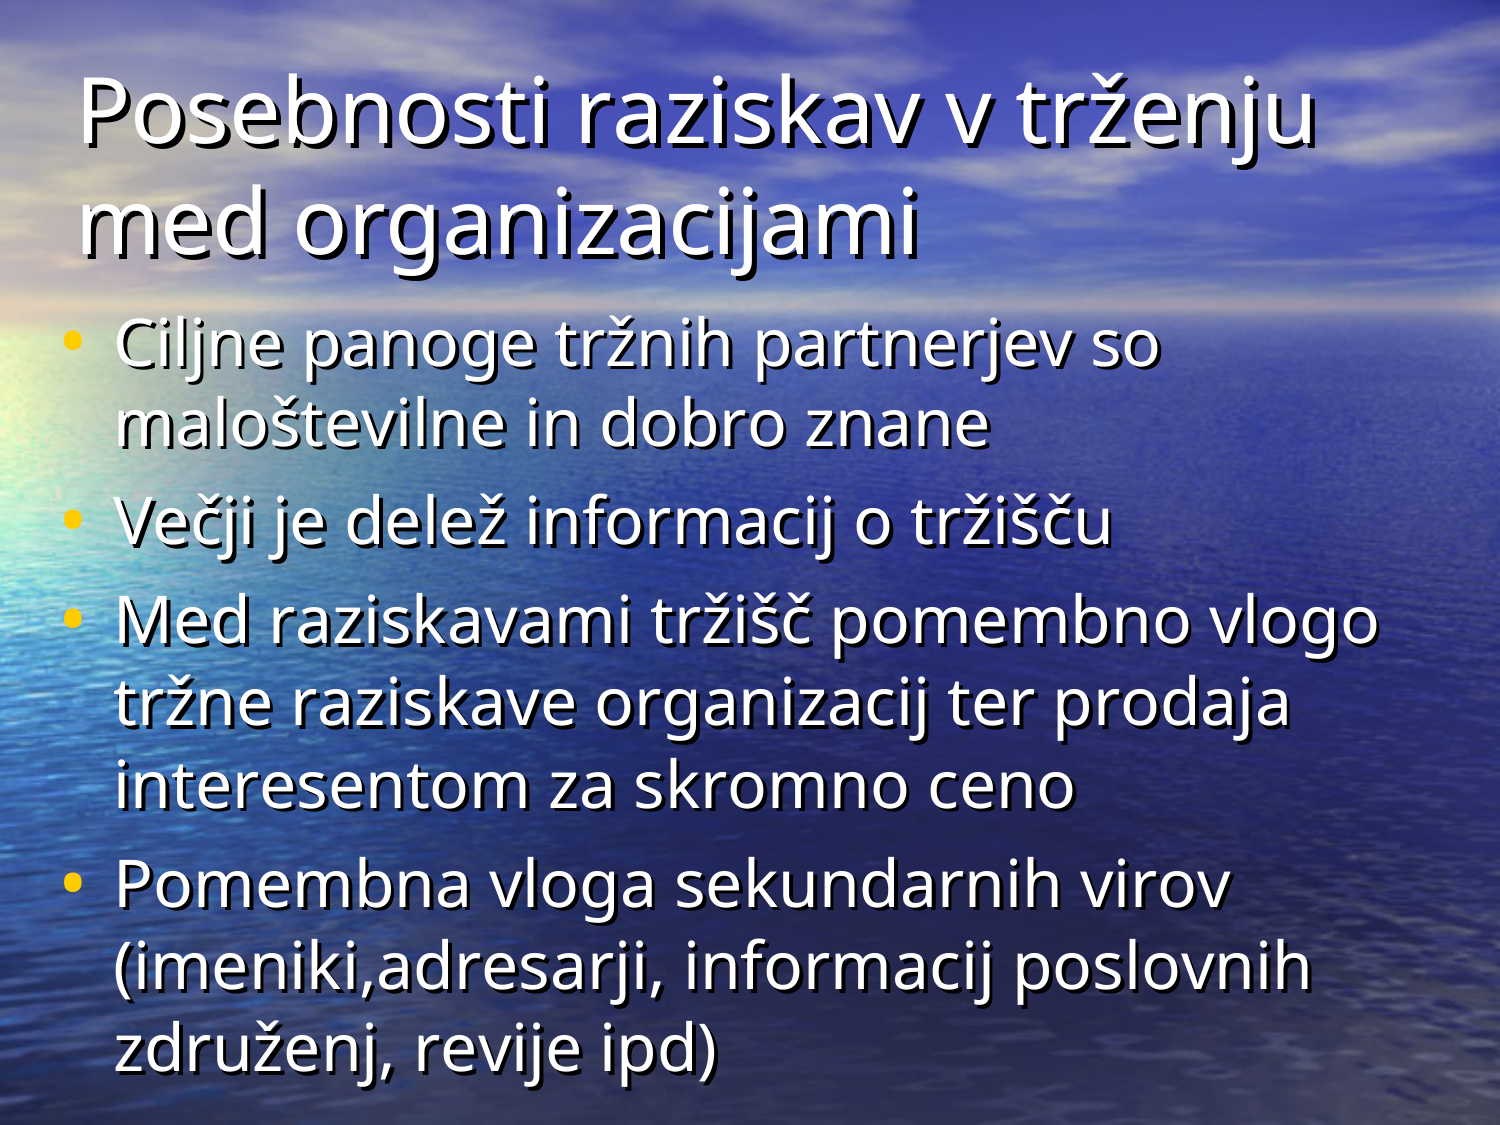

# Posebnosti raziskav v trženju med organizacijami
Ciljne panoge tržnih partnerjev so maloštevilne in dobro znane
Večji je delež informacij o tržišču
Med raziskavami tržišč pomembno vlogo tržne raziskave organizacij ter prodaja interesentom za skromno ceno
Pomembna vloga sekundarnih virov (imeniki,adresarji, informacij poslovnih združenj, revije ipd)